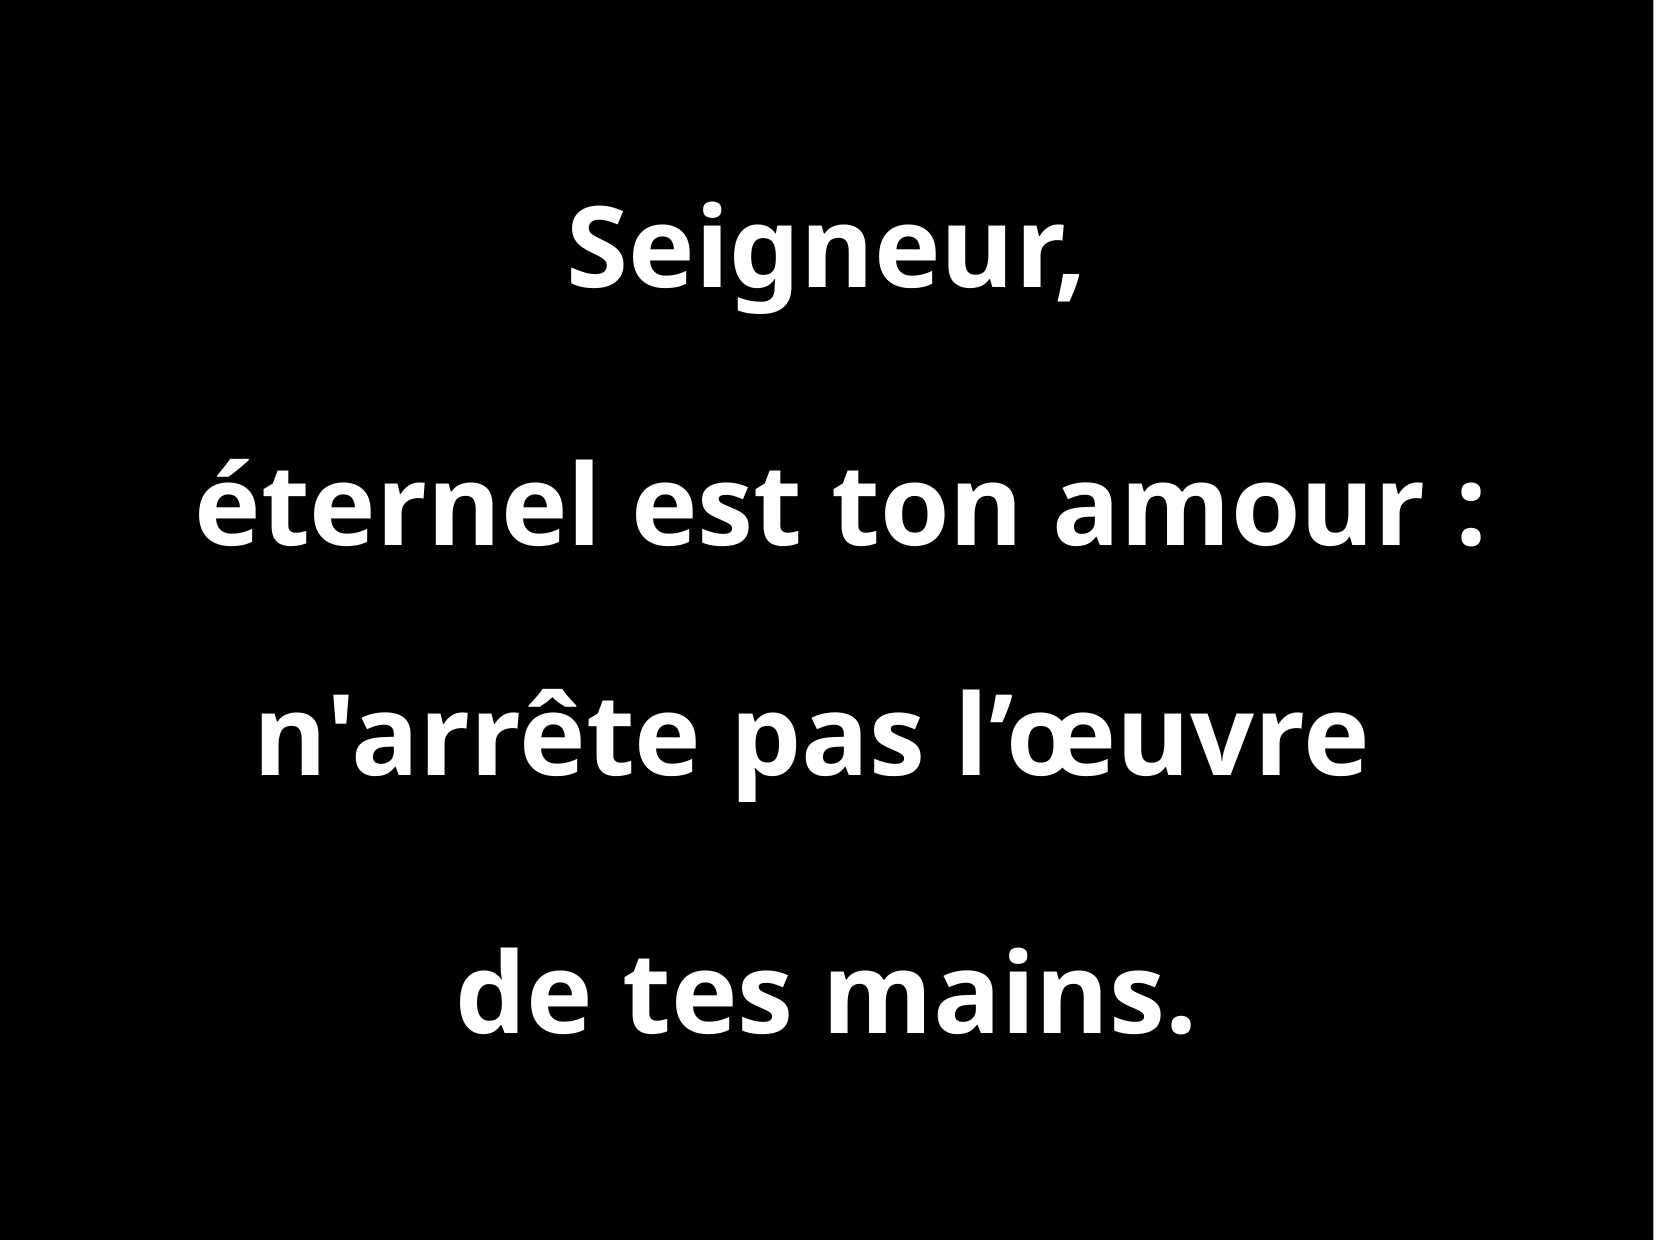

# Seigneur,
 éternel est ton amour : n'arrête pas l’œuvre
de tes mains.